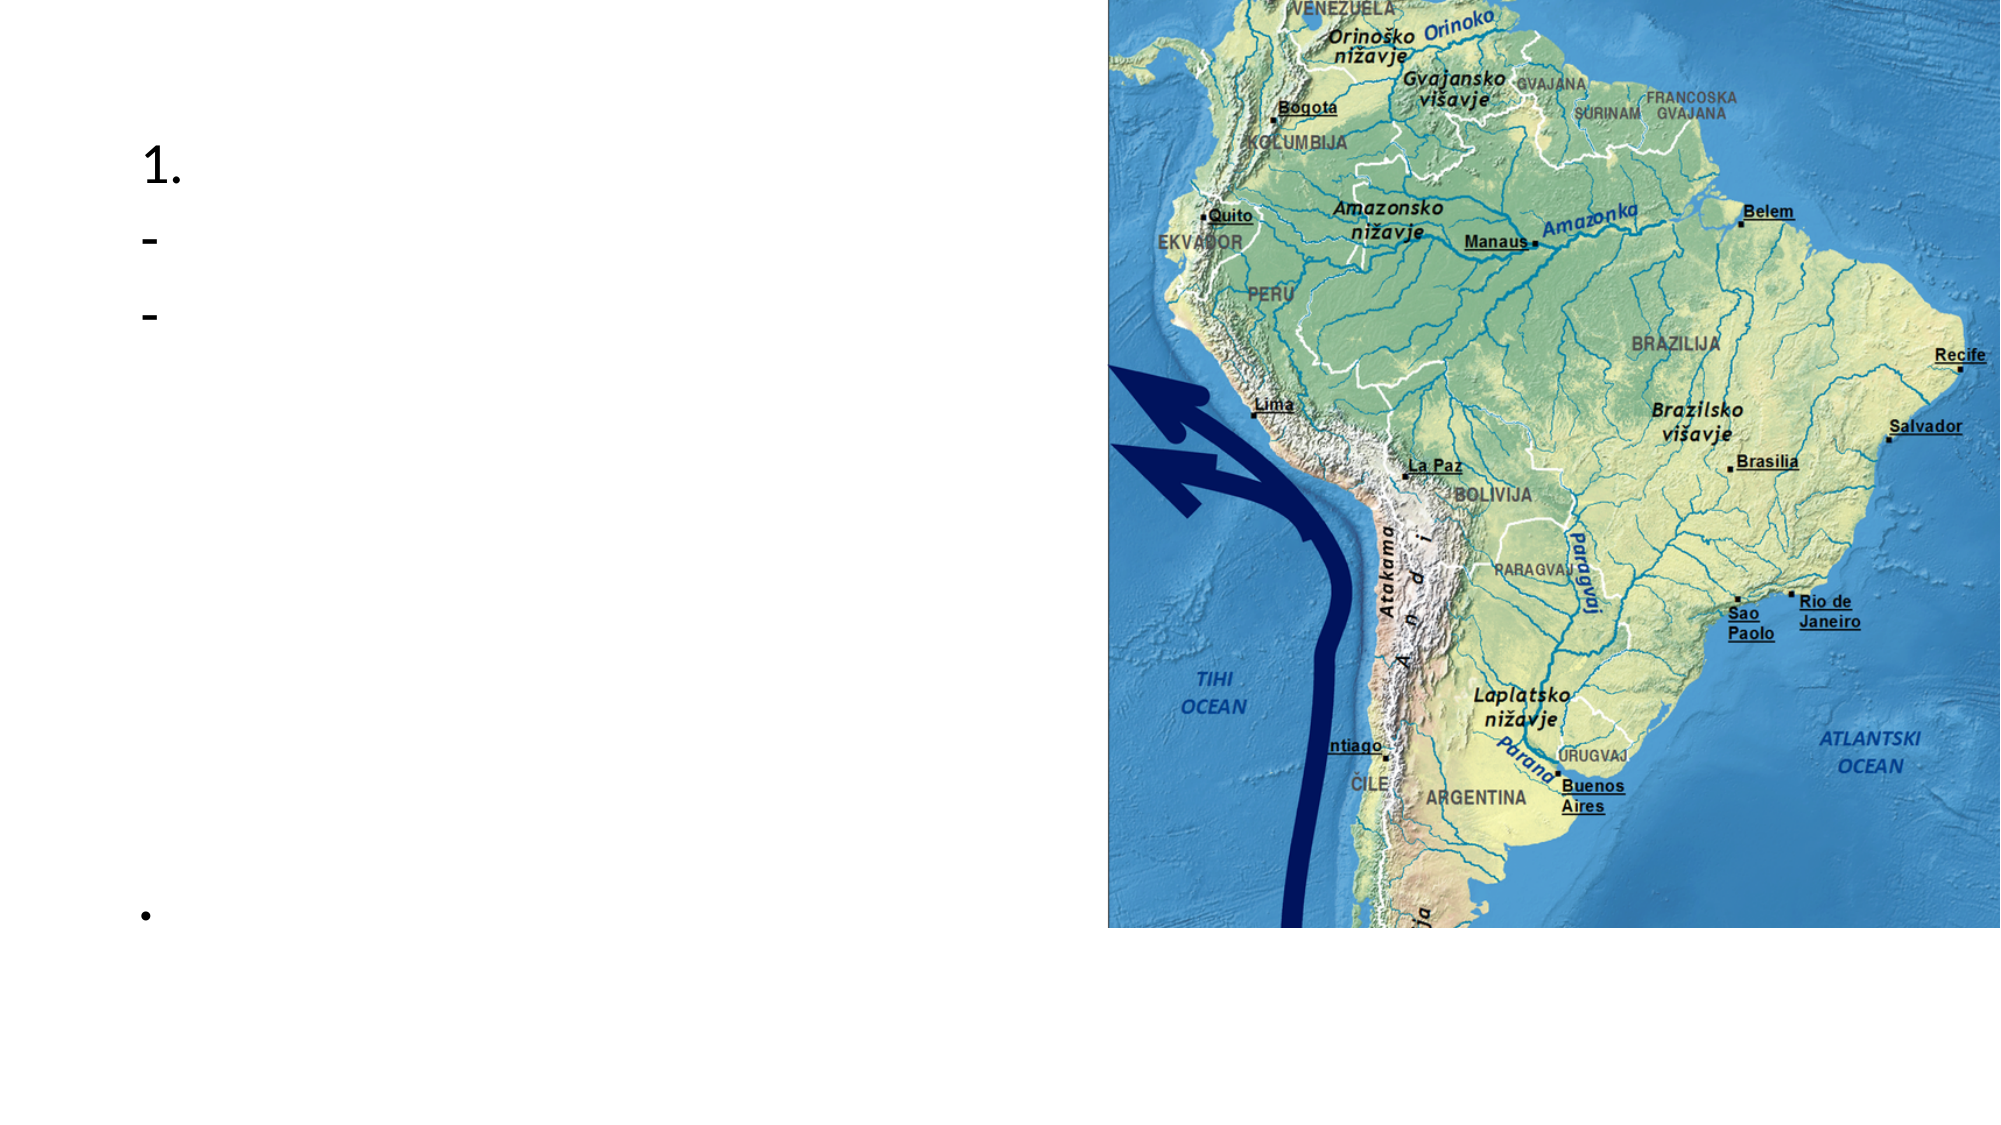

#
V SDZ- ju na strani 97 preberi o:
vplivih na podnebje
vrstah podnebij v J Ameriki
2. Reši **1. nalogo v SDZ-ju na strani 98.
3. Reši nalogo na spodnji povezavi
https://folio.rokus-klett.si/?credit=GEO8SDZ_2015&pages=96-97
4. Poglej si film o EL NINU
https://folio.rokus-klett.si/?credit=GEO8SDZ_2015&pages=98-99